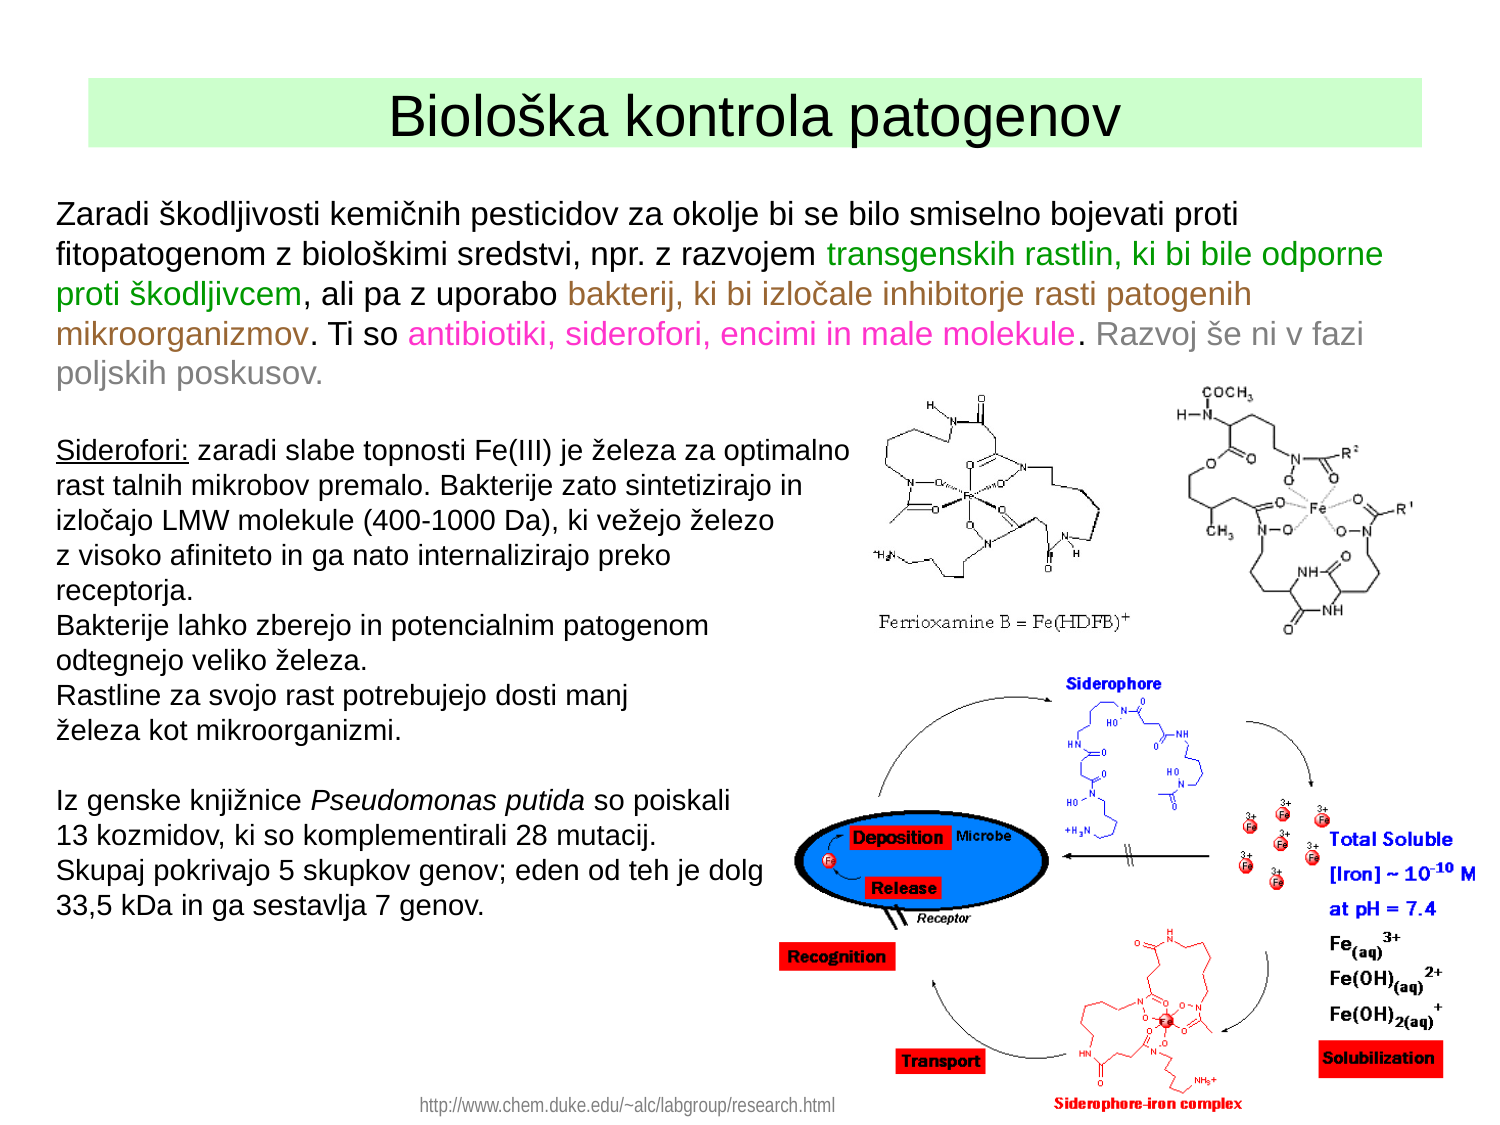

Biološka kontrola patogenov
Zaradi škodljivosti kemičnih pesticidov za okolje bi se bilo smiselno bojevati proti fitopatogenom z biološkimi sredstvi, npr. z razvojem transgenskih rastlin, ki bi bile odporne proti škodljivcem, ali pa z uporabo bakterij, ki bi izločale inhibitorje rasti patogenih mikroorganizmov. Ti so antibiotiki, siderofori, encimi in male molekule. Razvoj še ni v fazi poljskih poskusov.
Siderofori: zaradi slabe topnosti Fe(III) je železa za optimalno
rast talnih mikrobov premalo. Bakterije zato sintetizirajo in
izločajo LMW molekule (400-1000 Da), ki vežejo železo
z visoko afiniteto in ga nato internalizirajo preko
receptorja.
Bakterije lahko zberejo in potencialnim patogenom
odtegnejo veliko železa.
Rastline za svojo rast potrebujejo dosti manj
železa kot mikroorganizmi.
Iz genske knjižnice Pseudomonas putida so poiskali
13 kozmidov, ki so komplementirali 28 mutacij.
Skupaj pokrivajo 5 skupkov genov; eden od teh je dolg
33,5 kDa in ga sestavlja 7 genov.
http://www.chem.duke.edu/~alc/labgroup/research.html